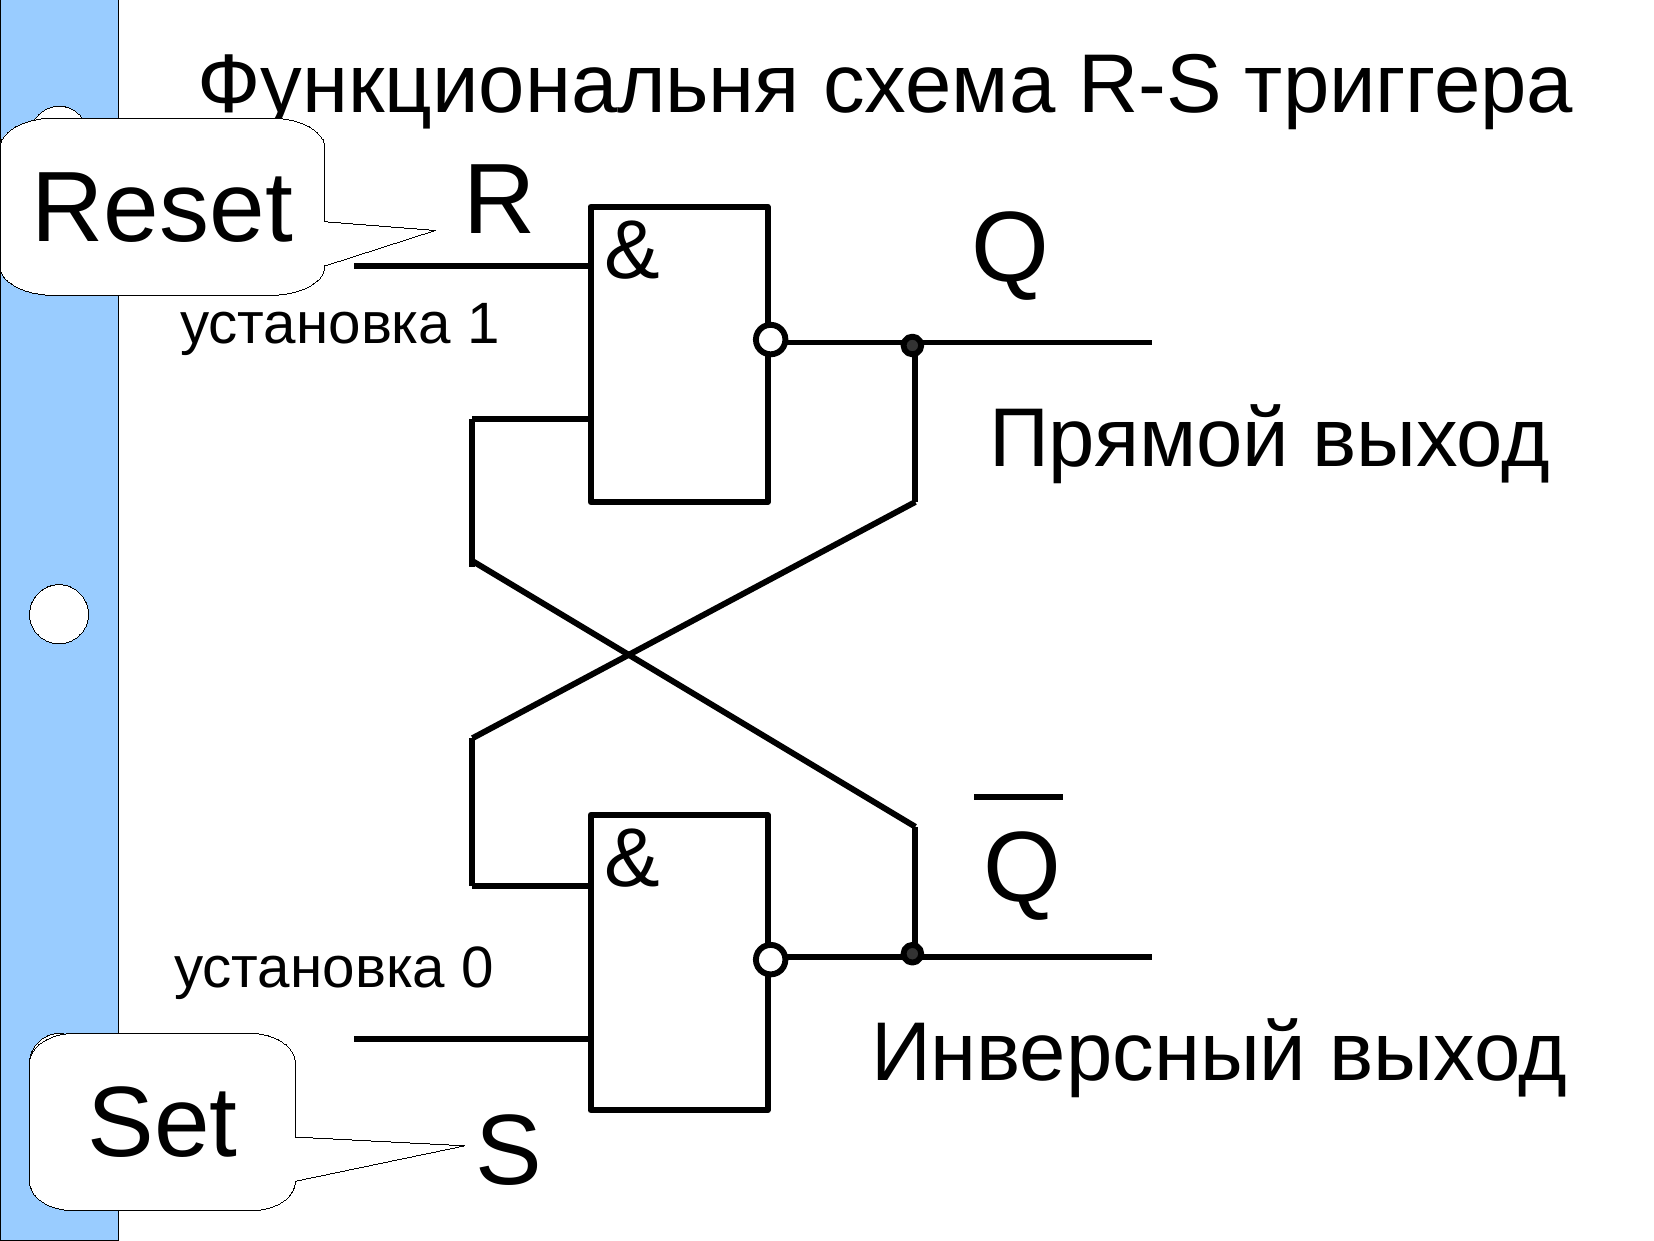

Функциональня схема R-S триггера
Reset
R
Q
&
установка 1
Прямой выход
Q
&
установка 0
Инверсный выход
Set
S